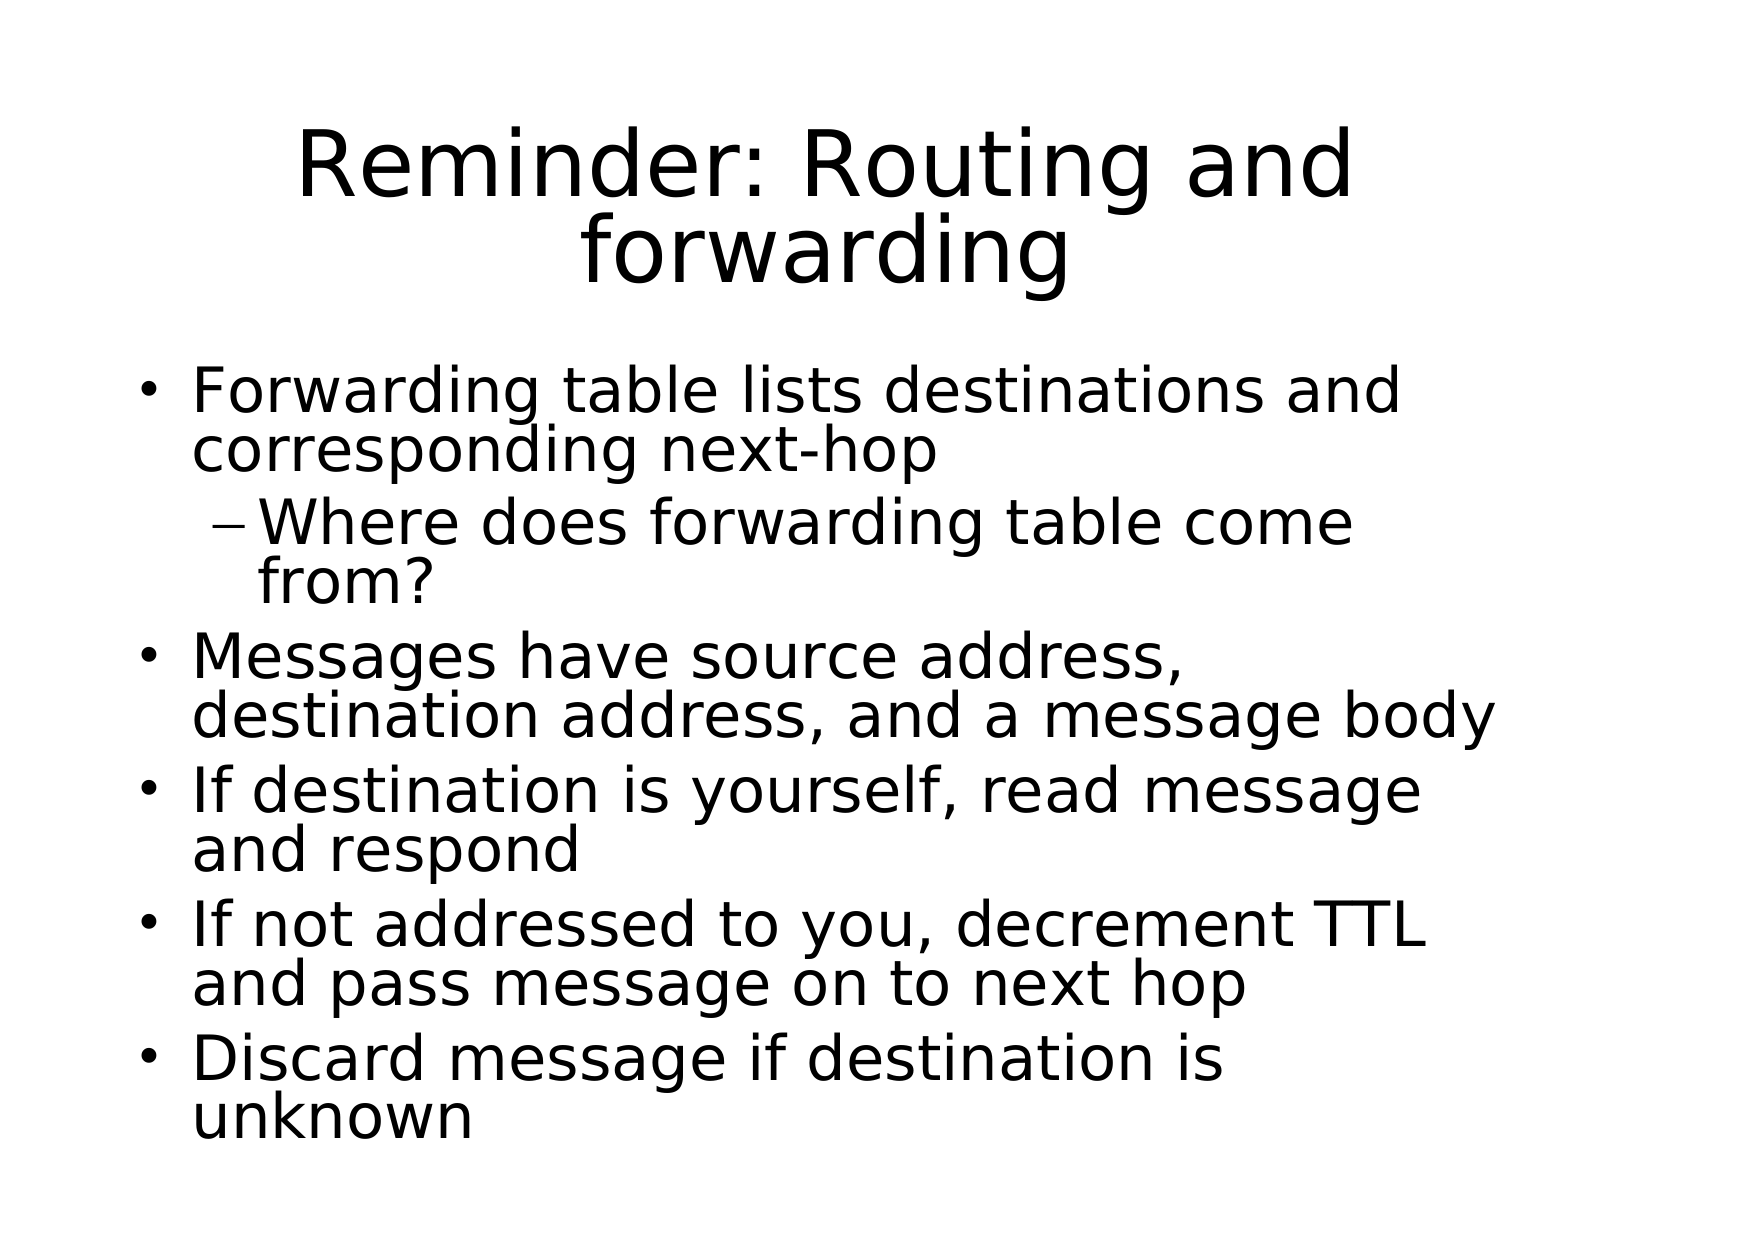

# Reminder: Routing and forwarding
Forwarding table lists destinations and corresponding next-hop
Where does forwarding table come from?
Messages have source address, destination address, and a message body
If destination is yourself, read message and respond
If not addressed to you, decrement TTL and pass message on to next hop
Discard message if destination is unknown